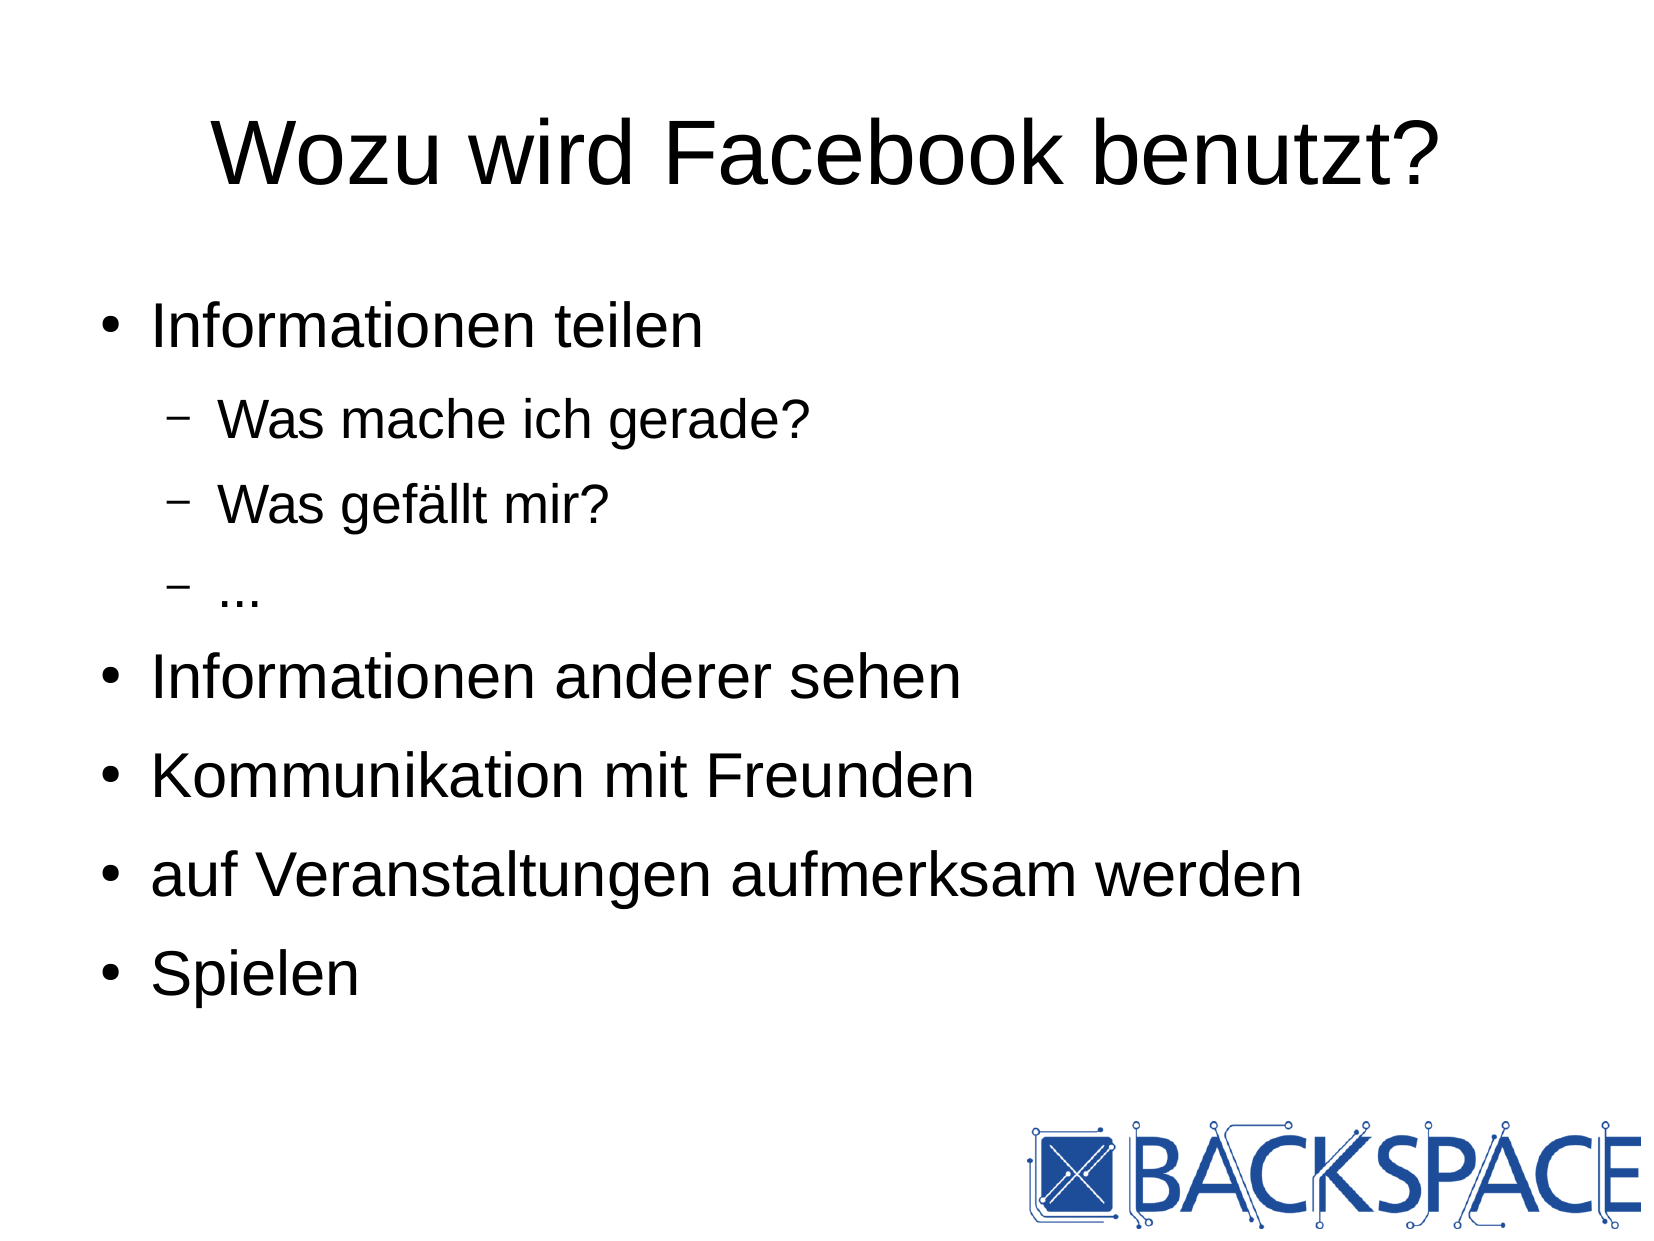

# Wozu wird Facebook benutzt?
Informationen teilen
Was mache ich gerade?
Was gefällt mir?
...
Informationen anderer sehen
Kommunikation mit Freunden
auf Veranstaltungen aufmerksam werden
Spielen